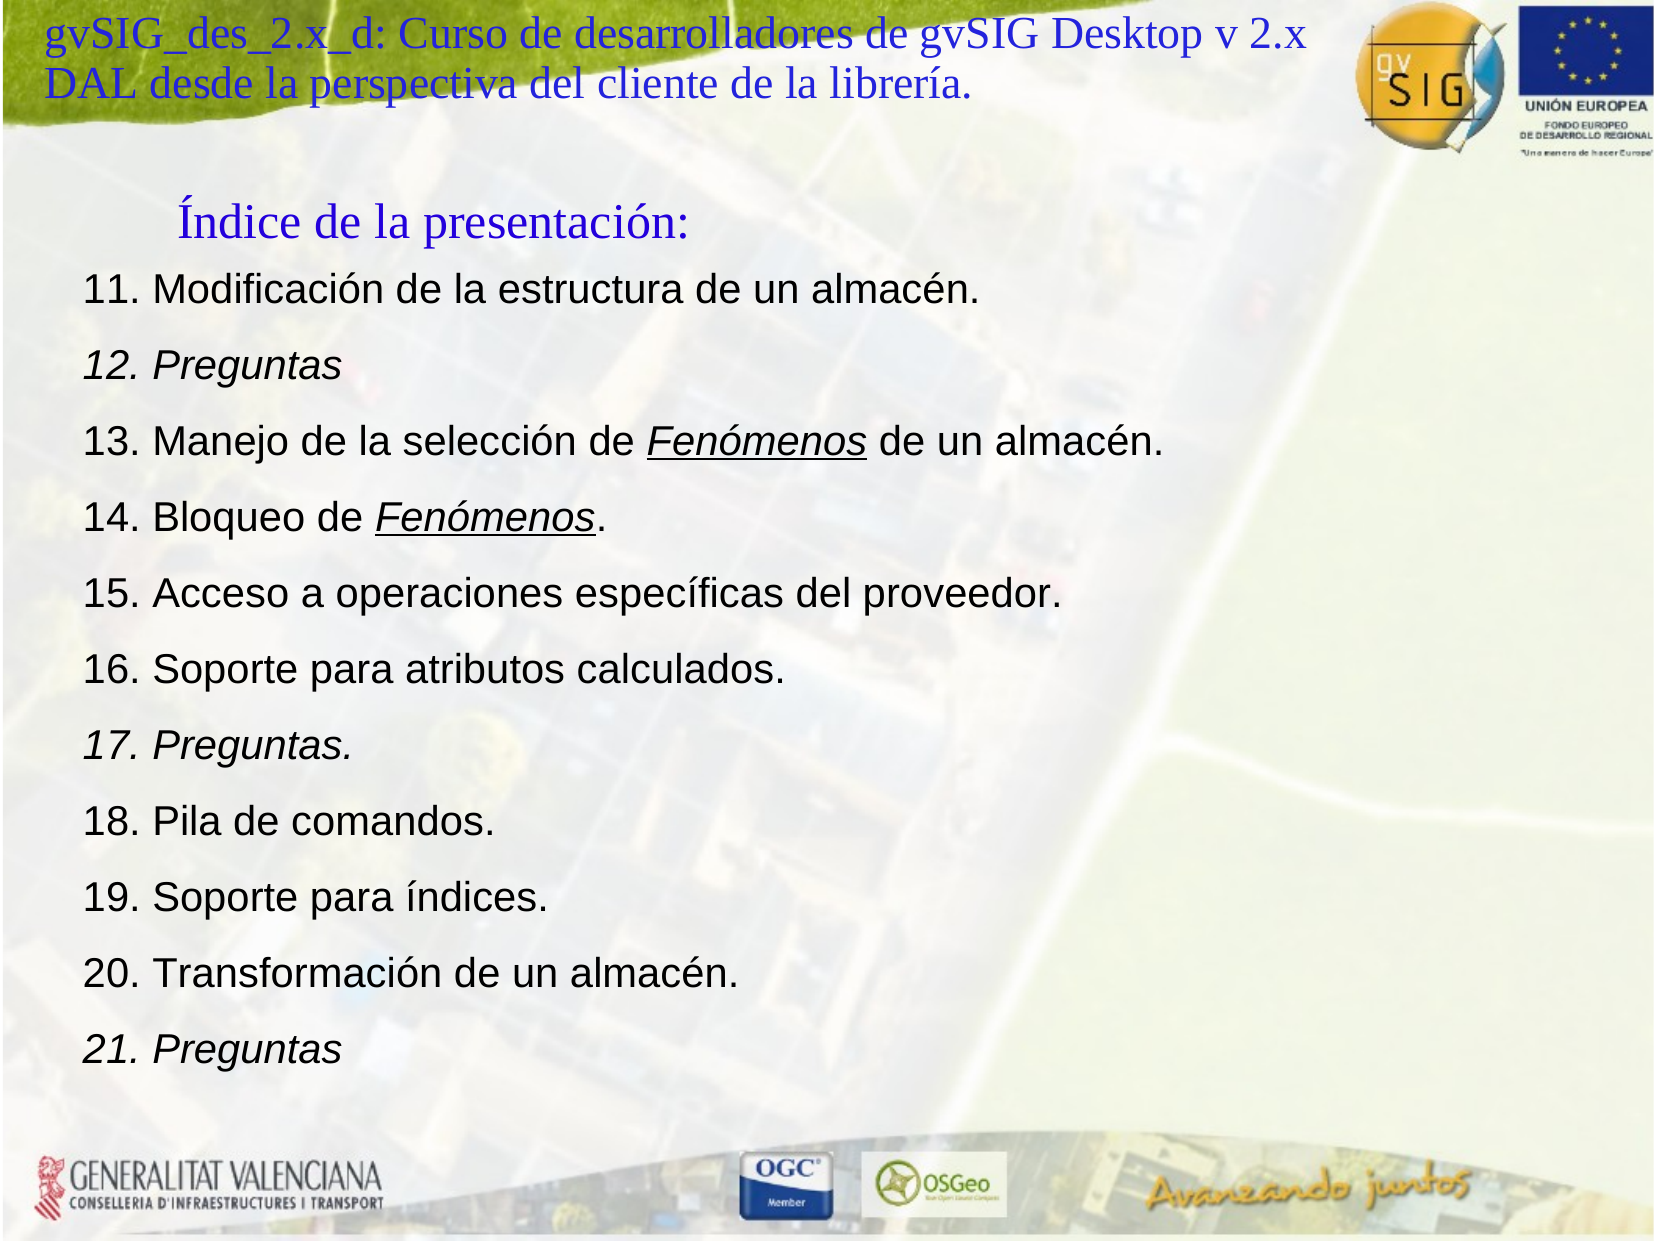

# Índice de la presentación:
11. Modificación de la estructura de un almacén.
12. Preguntas
13. Manejo de la selección de Fenómenos de un almacén.
14. Bloqueo de Fenómenos.
15. Acceso a operaciones específicas del proveedor.
16. Soporte para atributos calculados.
17. Preguntas.
18. Pila de comandos.
19. Soporte para índices.
20. Transformación de un almacén.
21. Preguntas